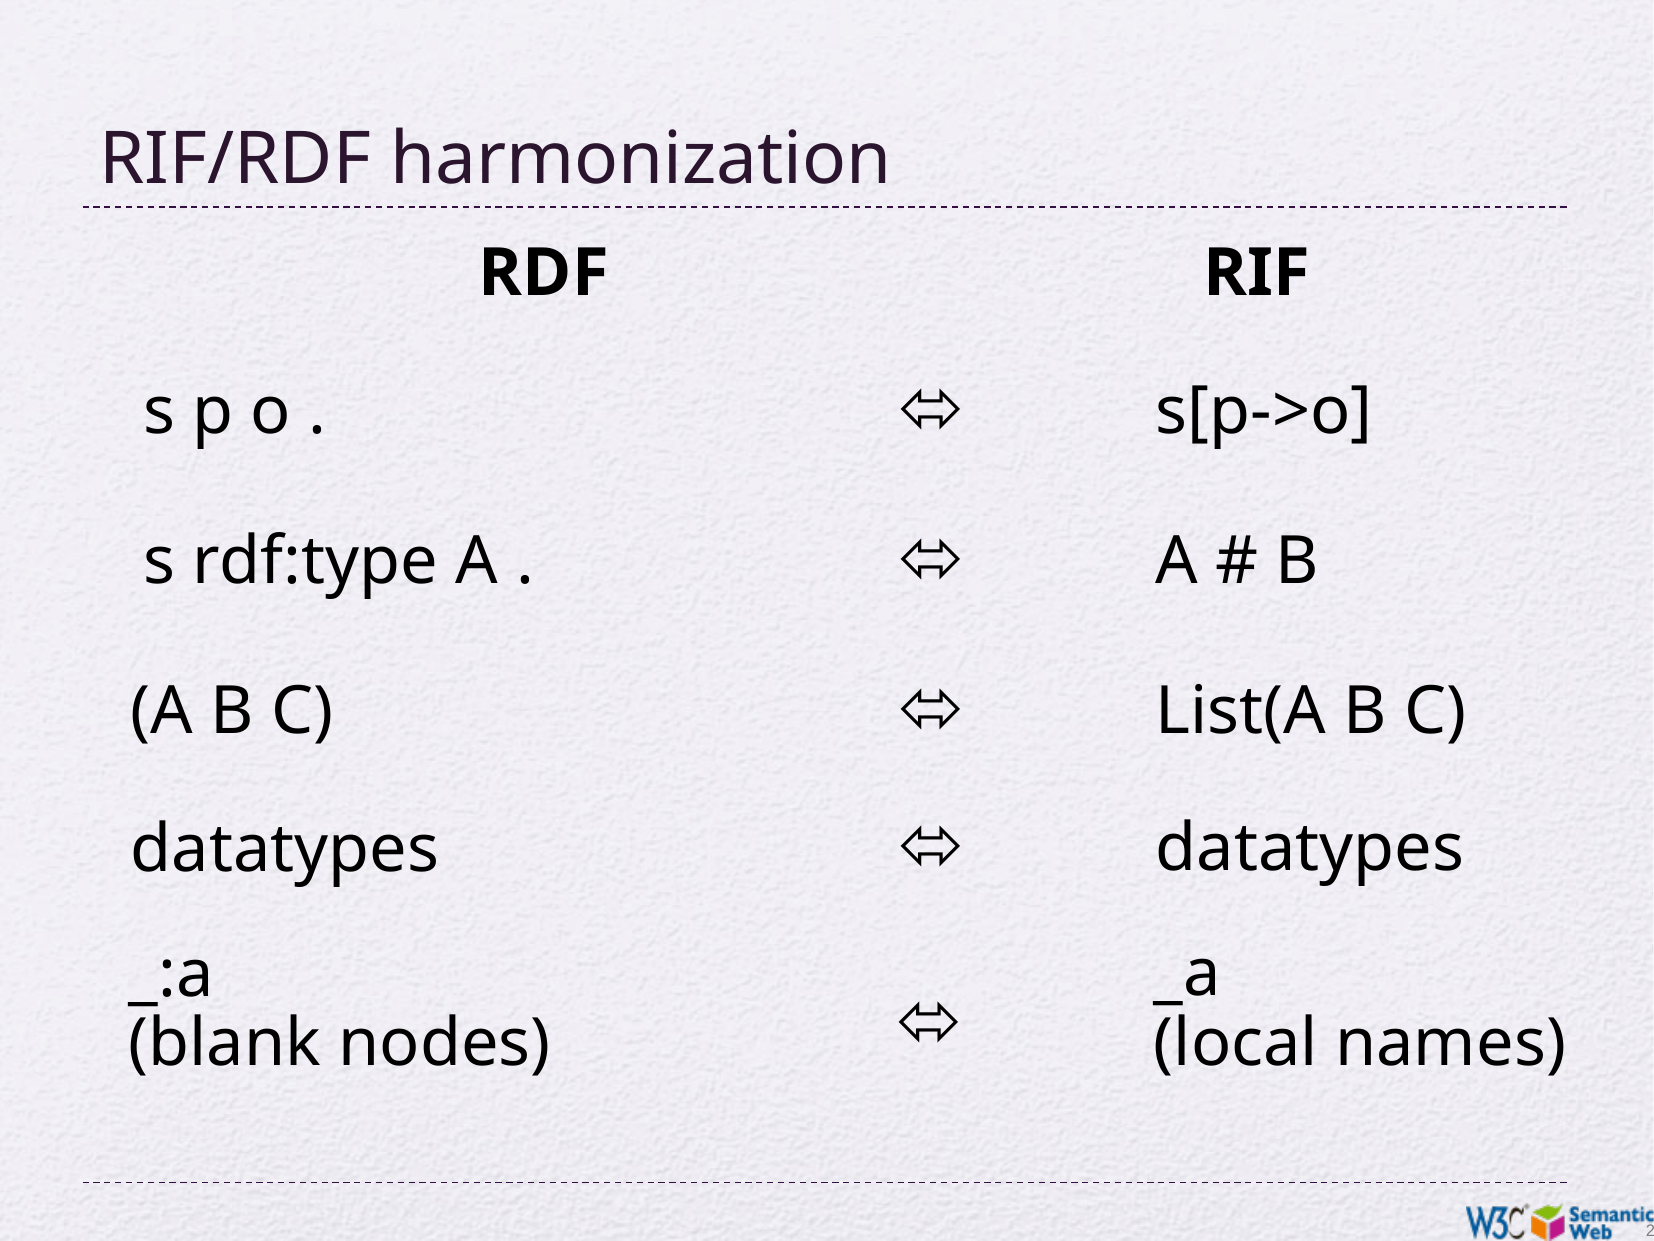

# RIF/RDF harmonization
RDF
RIF
s p o .

s[p->o]

A # B
s rdf:type A .

List(A B C)
(A B C)

datatypes
datatypes
_a
(local names)
_:a
(blank nodes)
